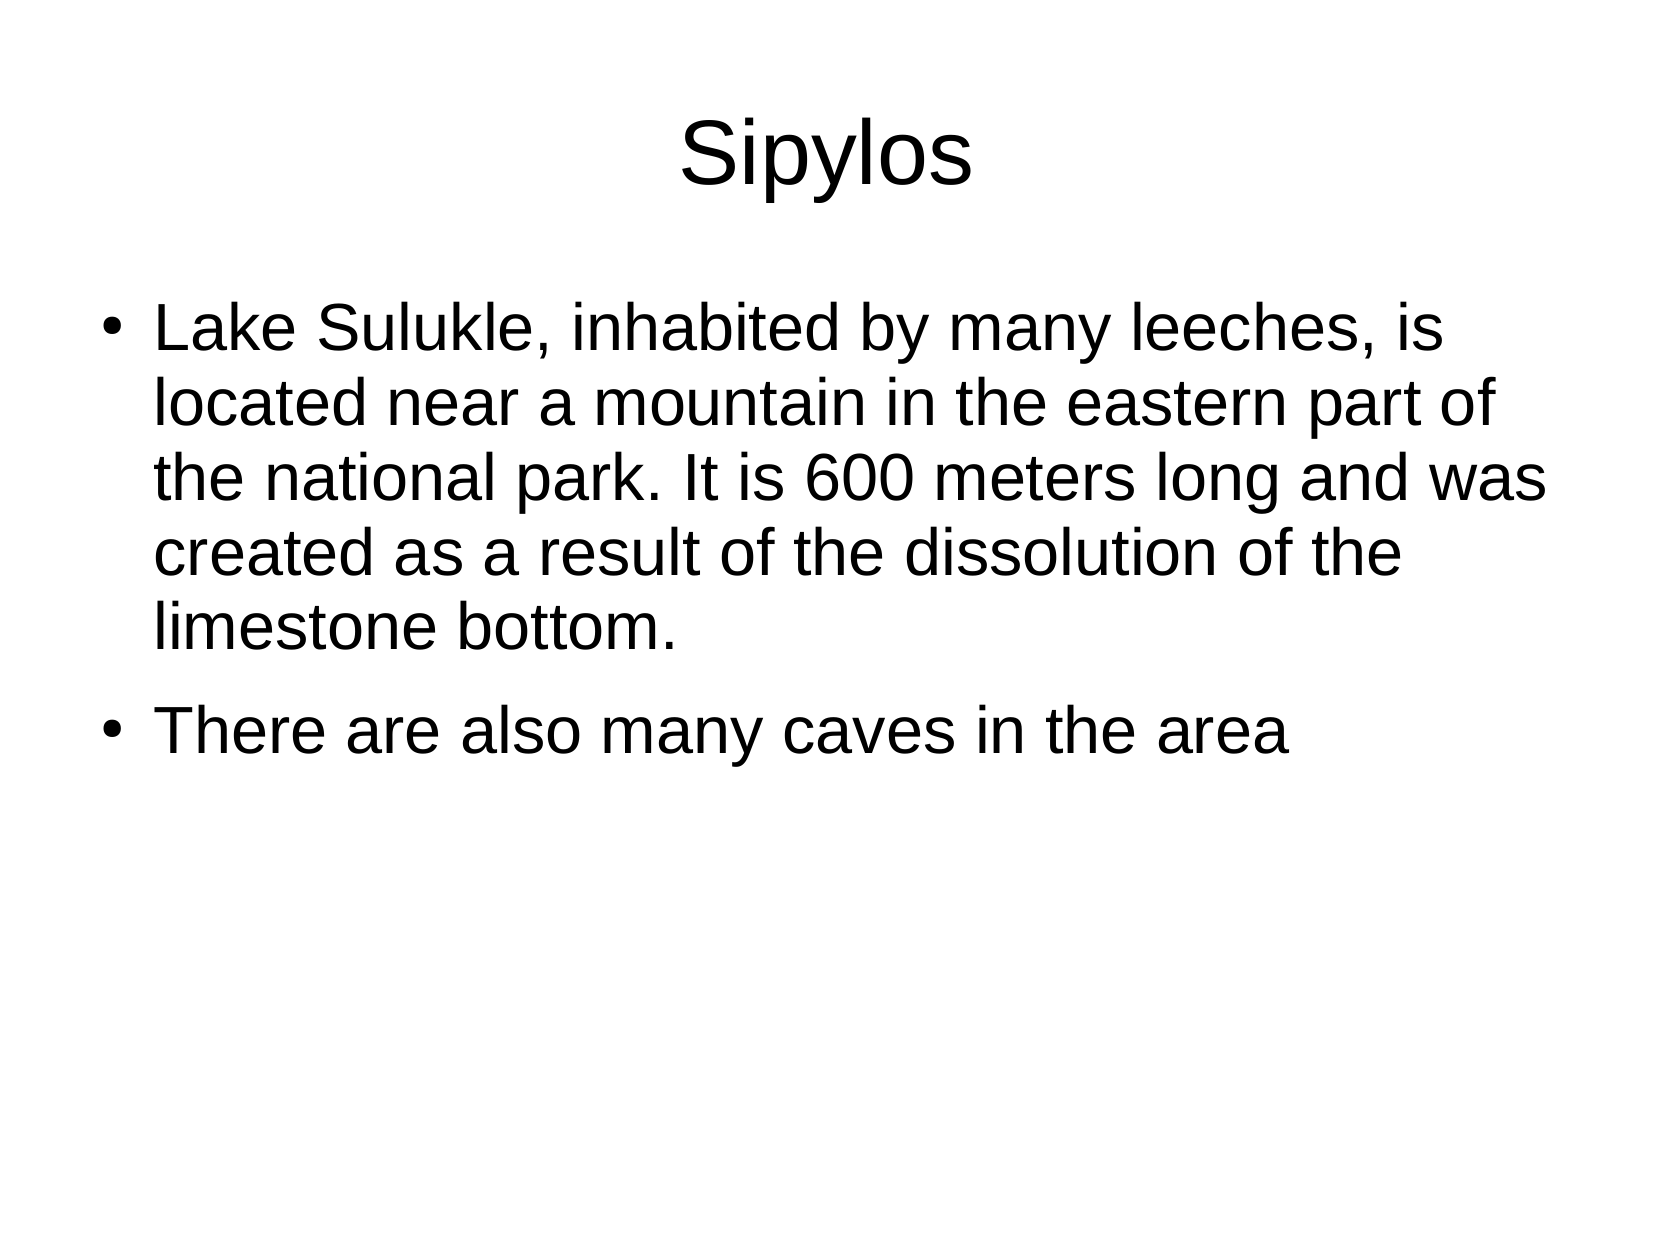

# Sipylos
Lake Sulukle, inhabited by many leeches, is located near a mountain in the eastern part of the national park. It is 600 meters long and was created as a result of the dissolution of the limestone bottom.
There are also many caves in the area